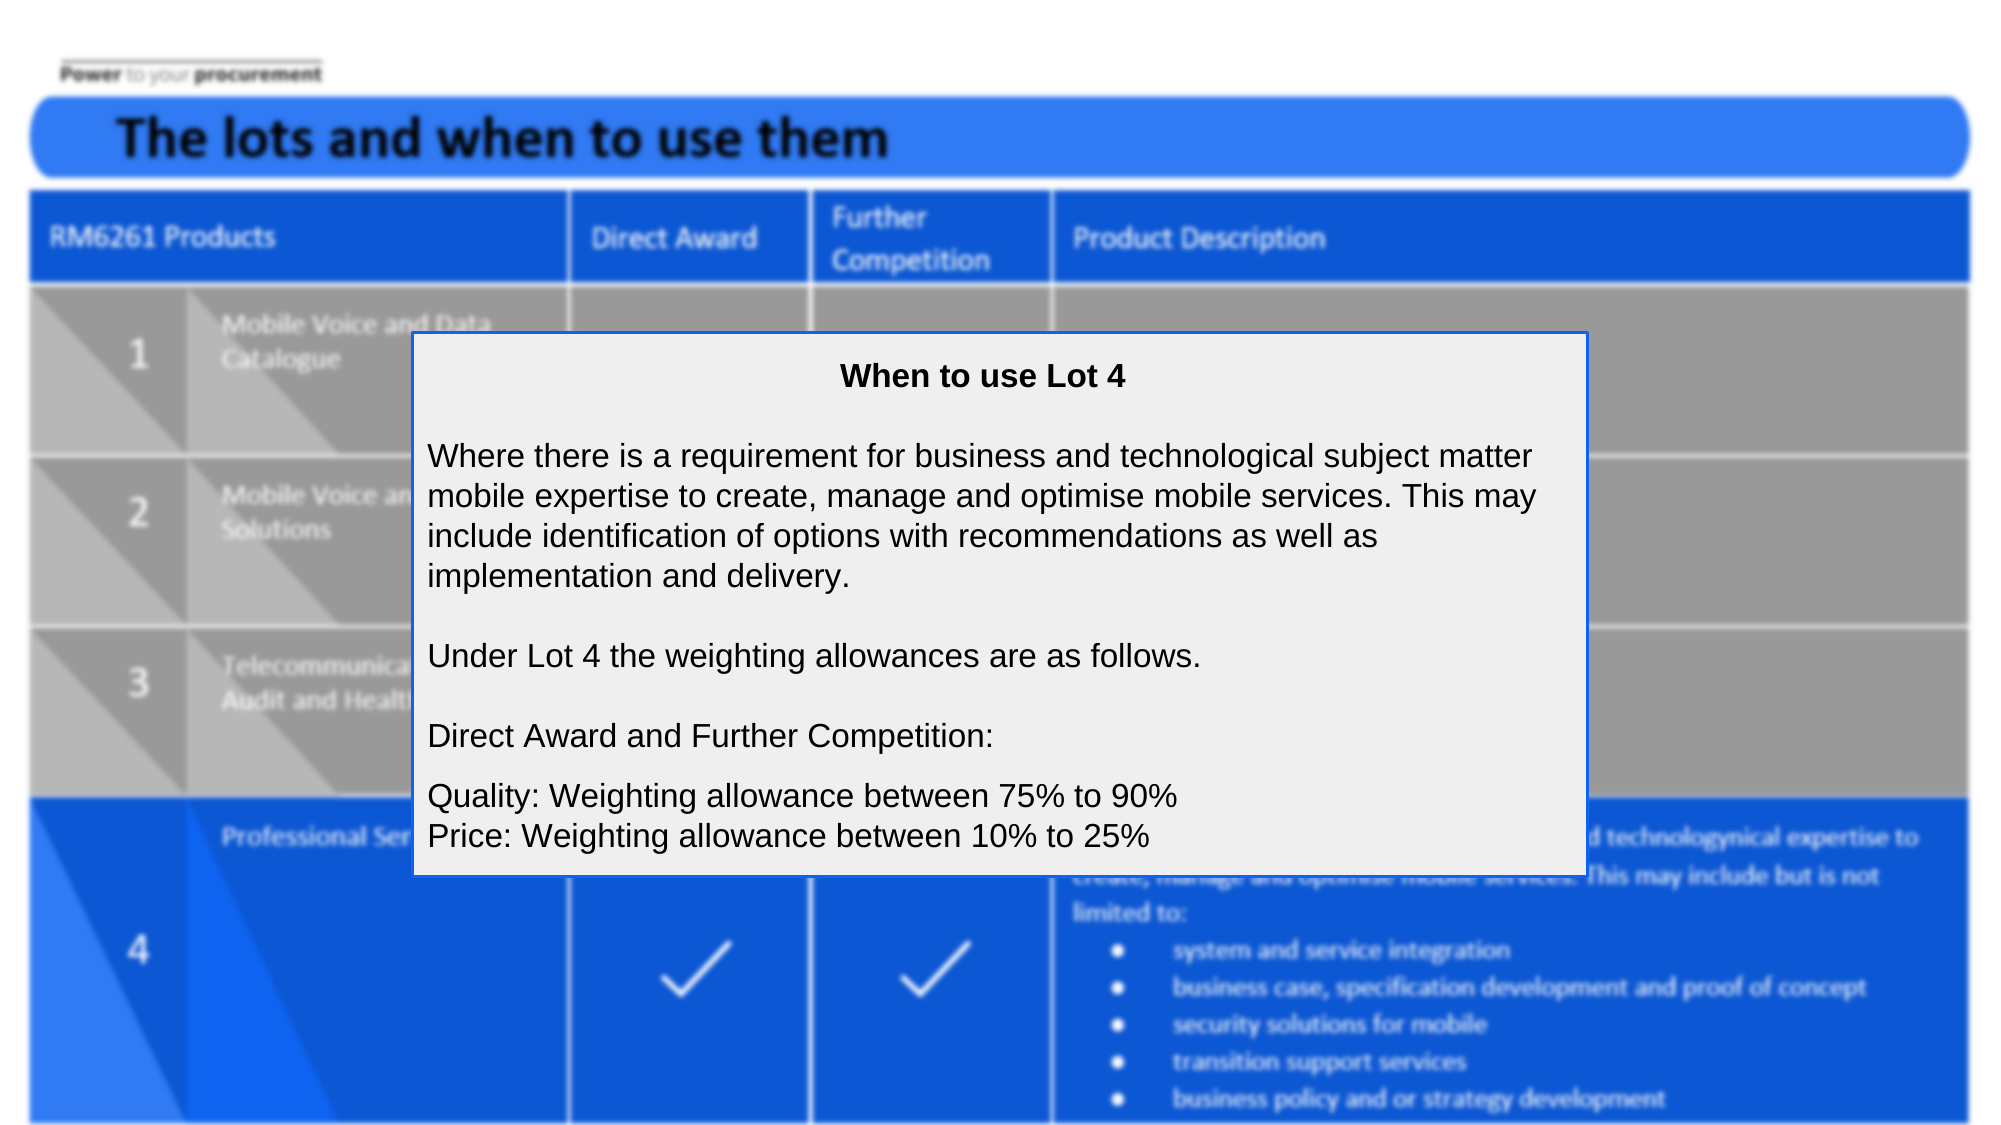

When to use Lot 4
Where there is a requirement for business and technological subject matter mobile expertise to create, manage and optimise mobile services. This may include identification of options with recommendations as well as implementation and delivery.
Under Lot 4 the weighting allowances are as follows.
Direct Award and Further Competition:
Quality: Weighting allowance between 75% to 90%
Price: Weighting allowance between 10% to 25%